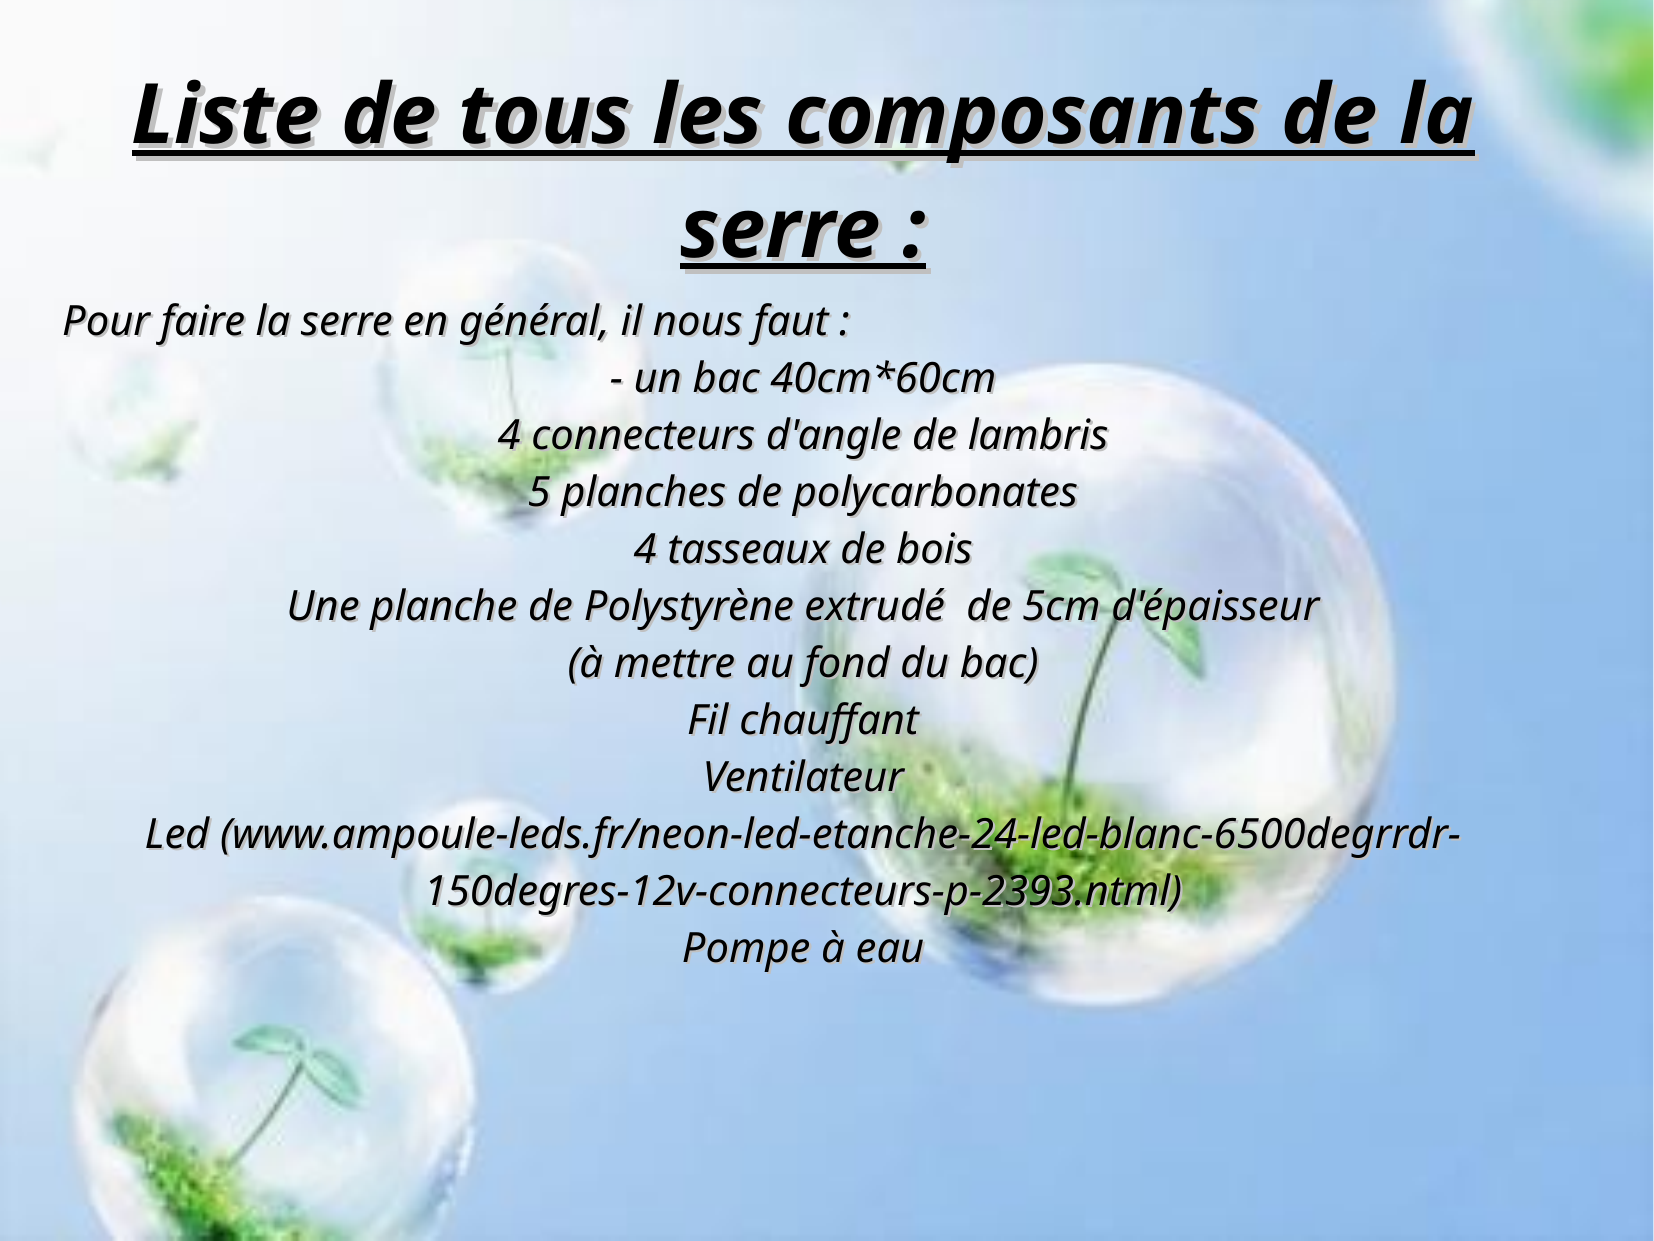

Liste de tous les composants de la serre :
#
Pour faire la serre en général, il nous faut :
- un bac 40cm*60cm
4 connecteurs d'angle de lambris
5 planches de polycarbonates
4 tasseaux de bois
 Une planche de Polystyrène extrudé de 5cm d'épaisseur
(à mettre au fond du bac)
Fil chauffant
Ventilateur
Led (www.ampoule-leds.fr/neon-led-etanche-24-led-blanc-6500degrrdr-150degres-12v-connecteurs-p-2393.ntml)
Pompe à eau